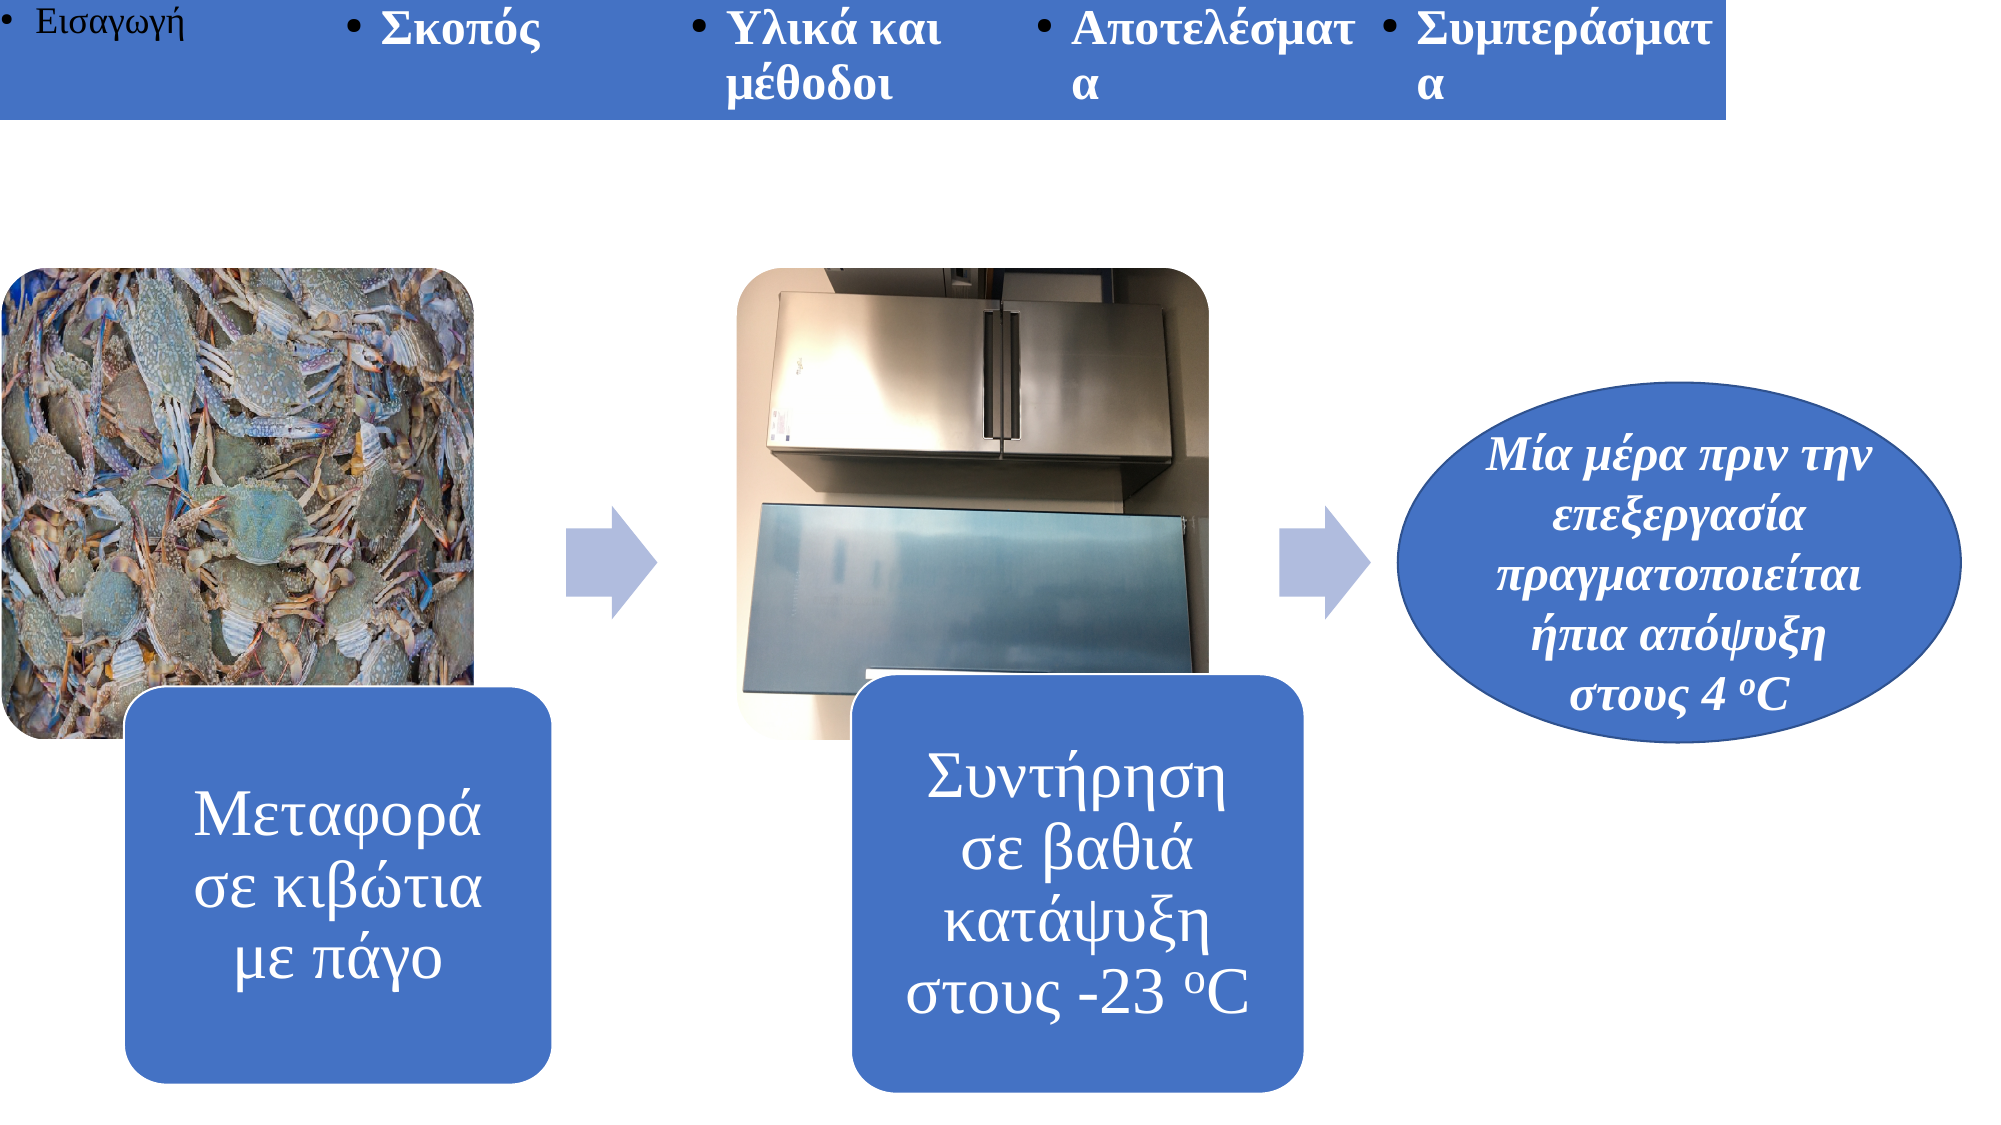

| Εισαγωγή | Σκοπός | Υλικά και μέθοδοι | Αποτελέσματα | Συμπεράσματα |
| --- | --- | --- | --- | --- |
Μεταφορά και βαθιά κατάψυξη
Συντήρηση σε βαθιά κατάψυξη στους -23 οC
Μεταφορά σε κιβώτια με πάγο
Μία μέρα πριν την επεξεργασία πραγματοποιείται ήπια απόψυξη στους 4 οC